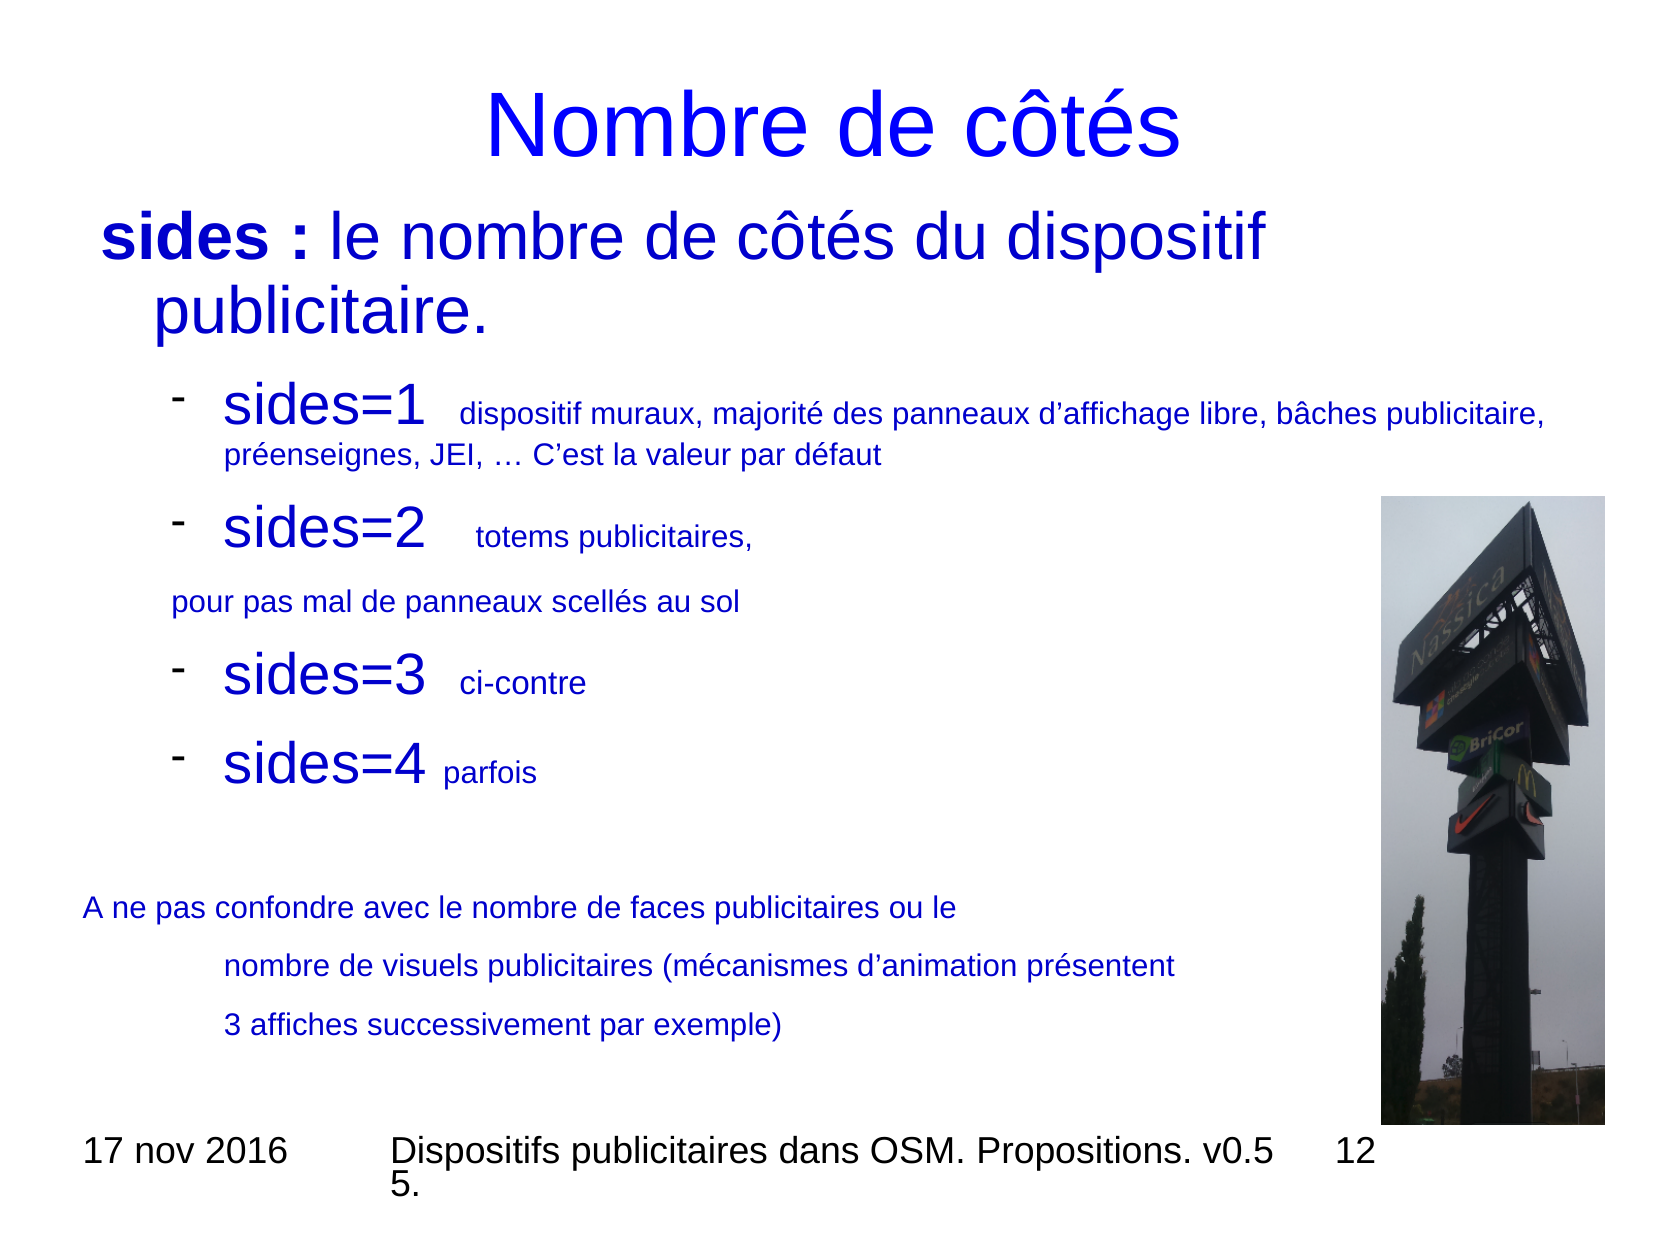

# Nombre de côtés
sides : le nombre de côtés du dispositif publicitaire.
sides=1 dispositif muraux, majorité des panneaux d’affichage libre, bâches publicitaire, préenseignes, JEI, … C’est la valeur par défaut
sides=2 totems publicitaires,
pour pas mal de panneaux scellés au sol
sides=3 ci-contre
sides=4 parfois
A ne pas confondre avec le nombre de faces publicitaires ou le
nombre de visuels publicitaires (mécanismes d’animation présentent
3 affiches successivement par exemple)
17 nov 2016
Dispositifs publicitaires dans OSM. Propositions. v0.55.
12